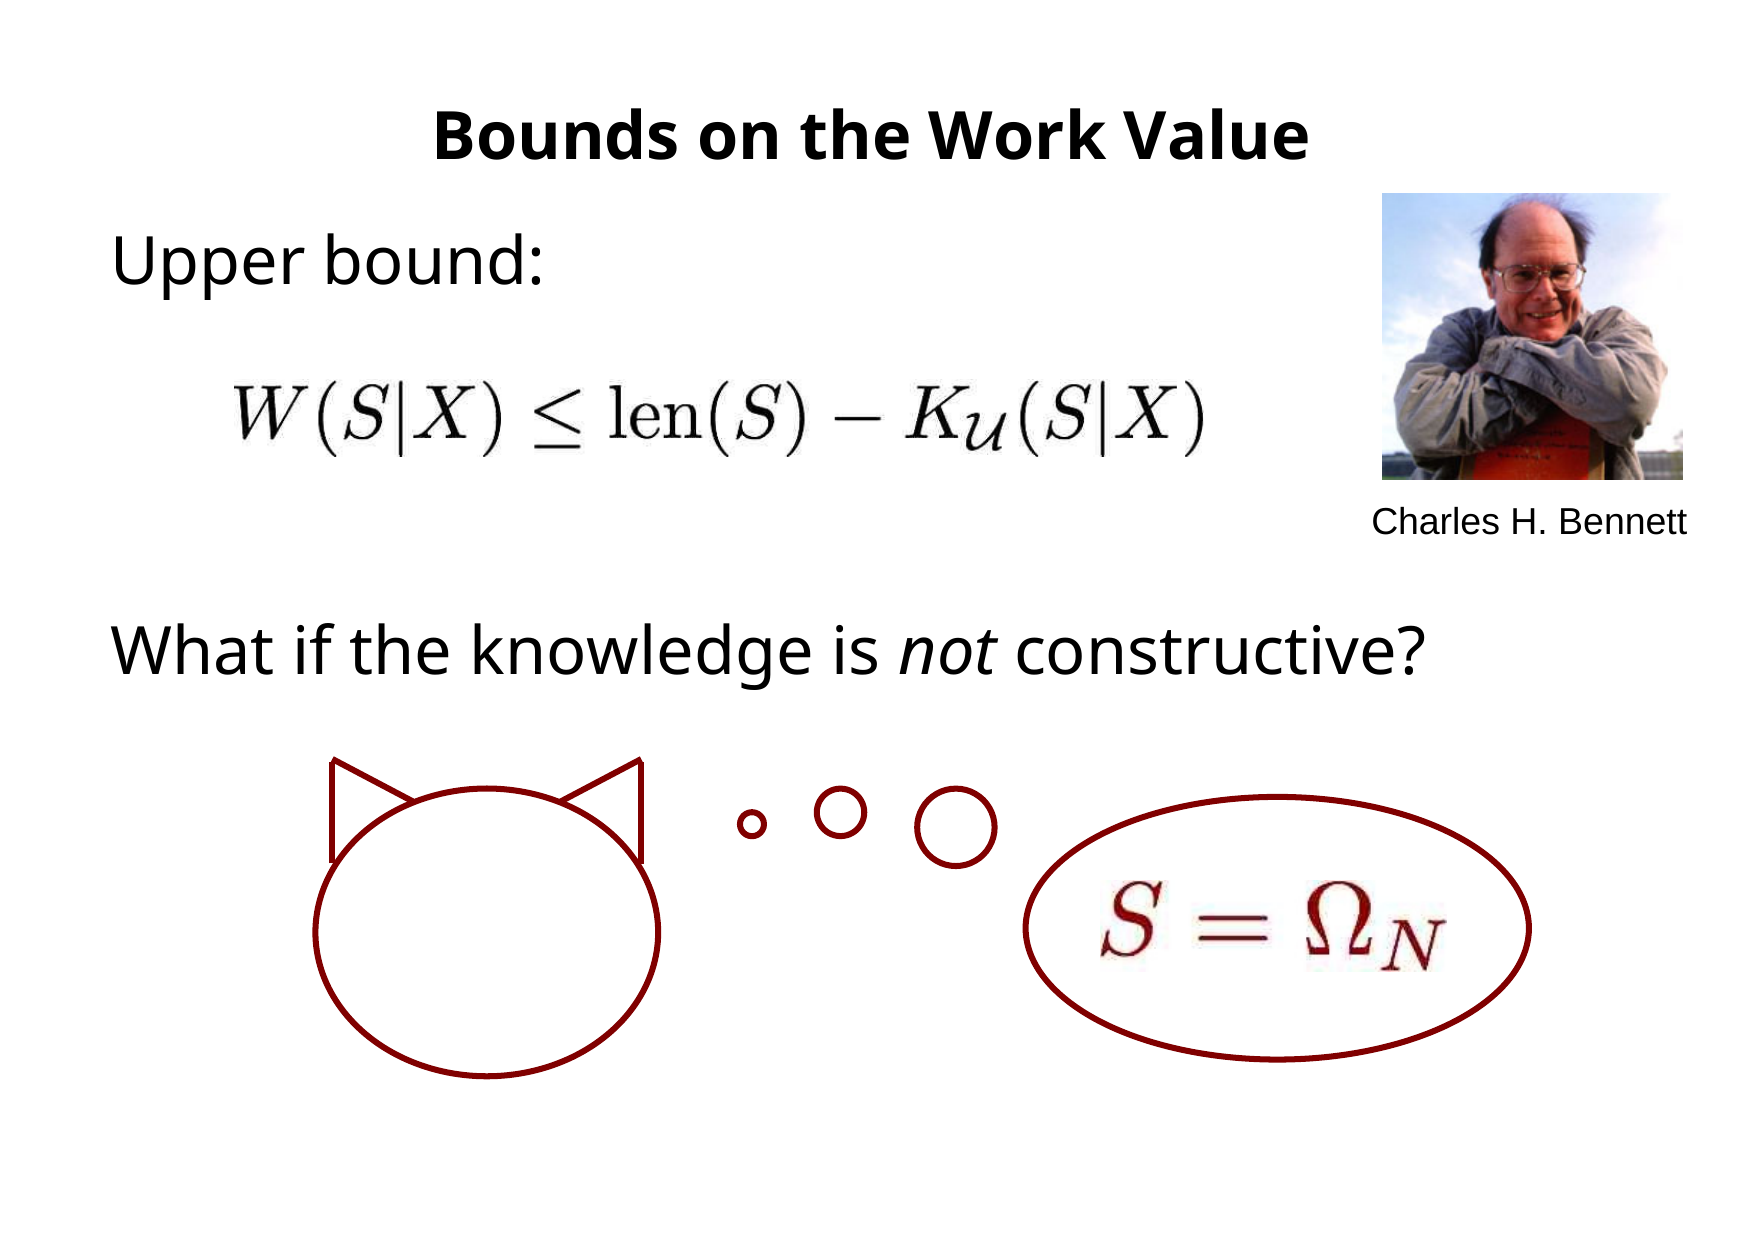

Bounds on the Work Value
Upper bound:
Charles H. Bennett
What if the knowledge is not constructive?